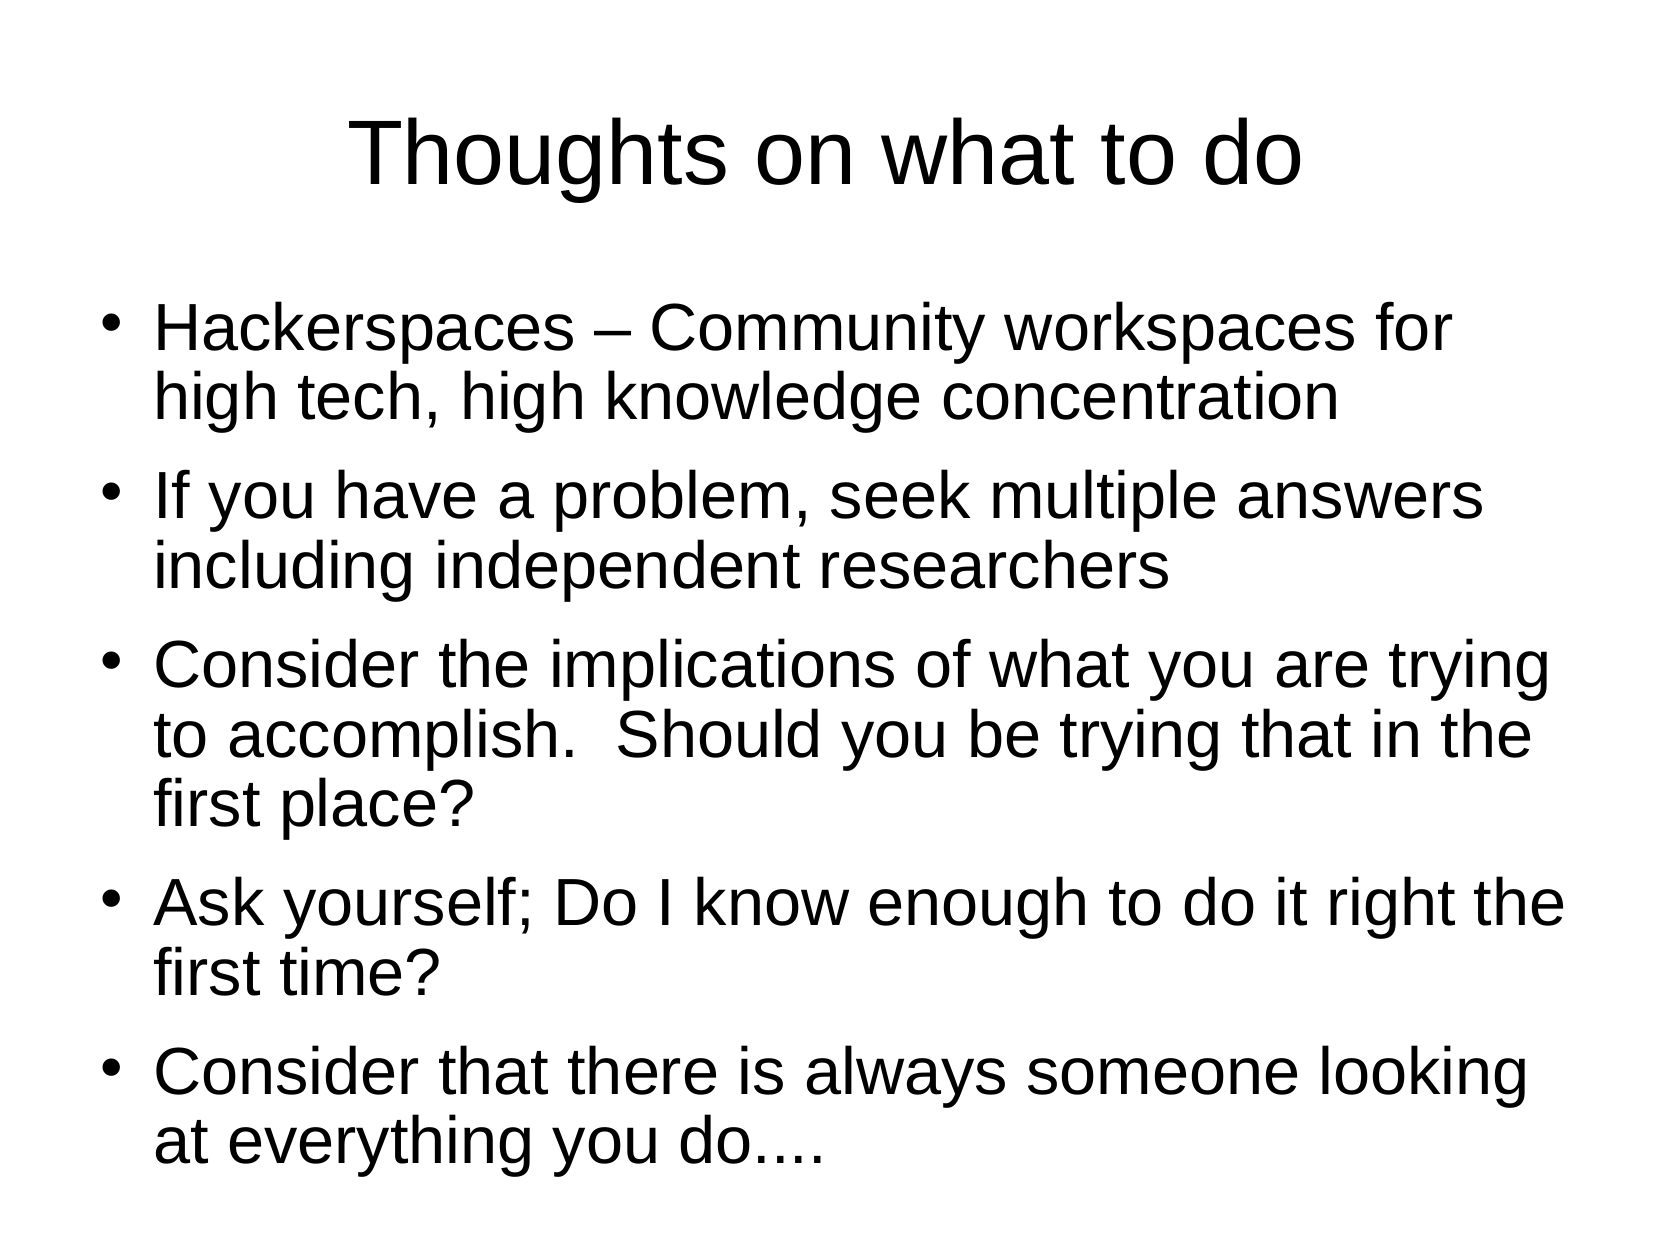

# Thoughts on what to do
Hackerspaces – Community workspaces for high tech, high knowledge concentration
If you have a problem, seek multiple answers including independent researchers
Consider the implications of what you are trying to accomplish. Should you be trying that in the first place?
Ask yourself; Do I know enough to do it right the first time?
Consider that there is always someone looking at everything you do....